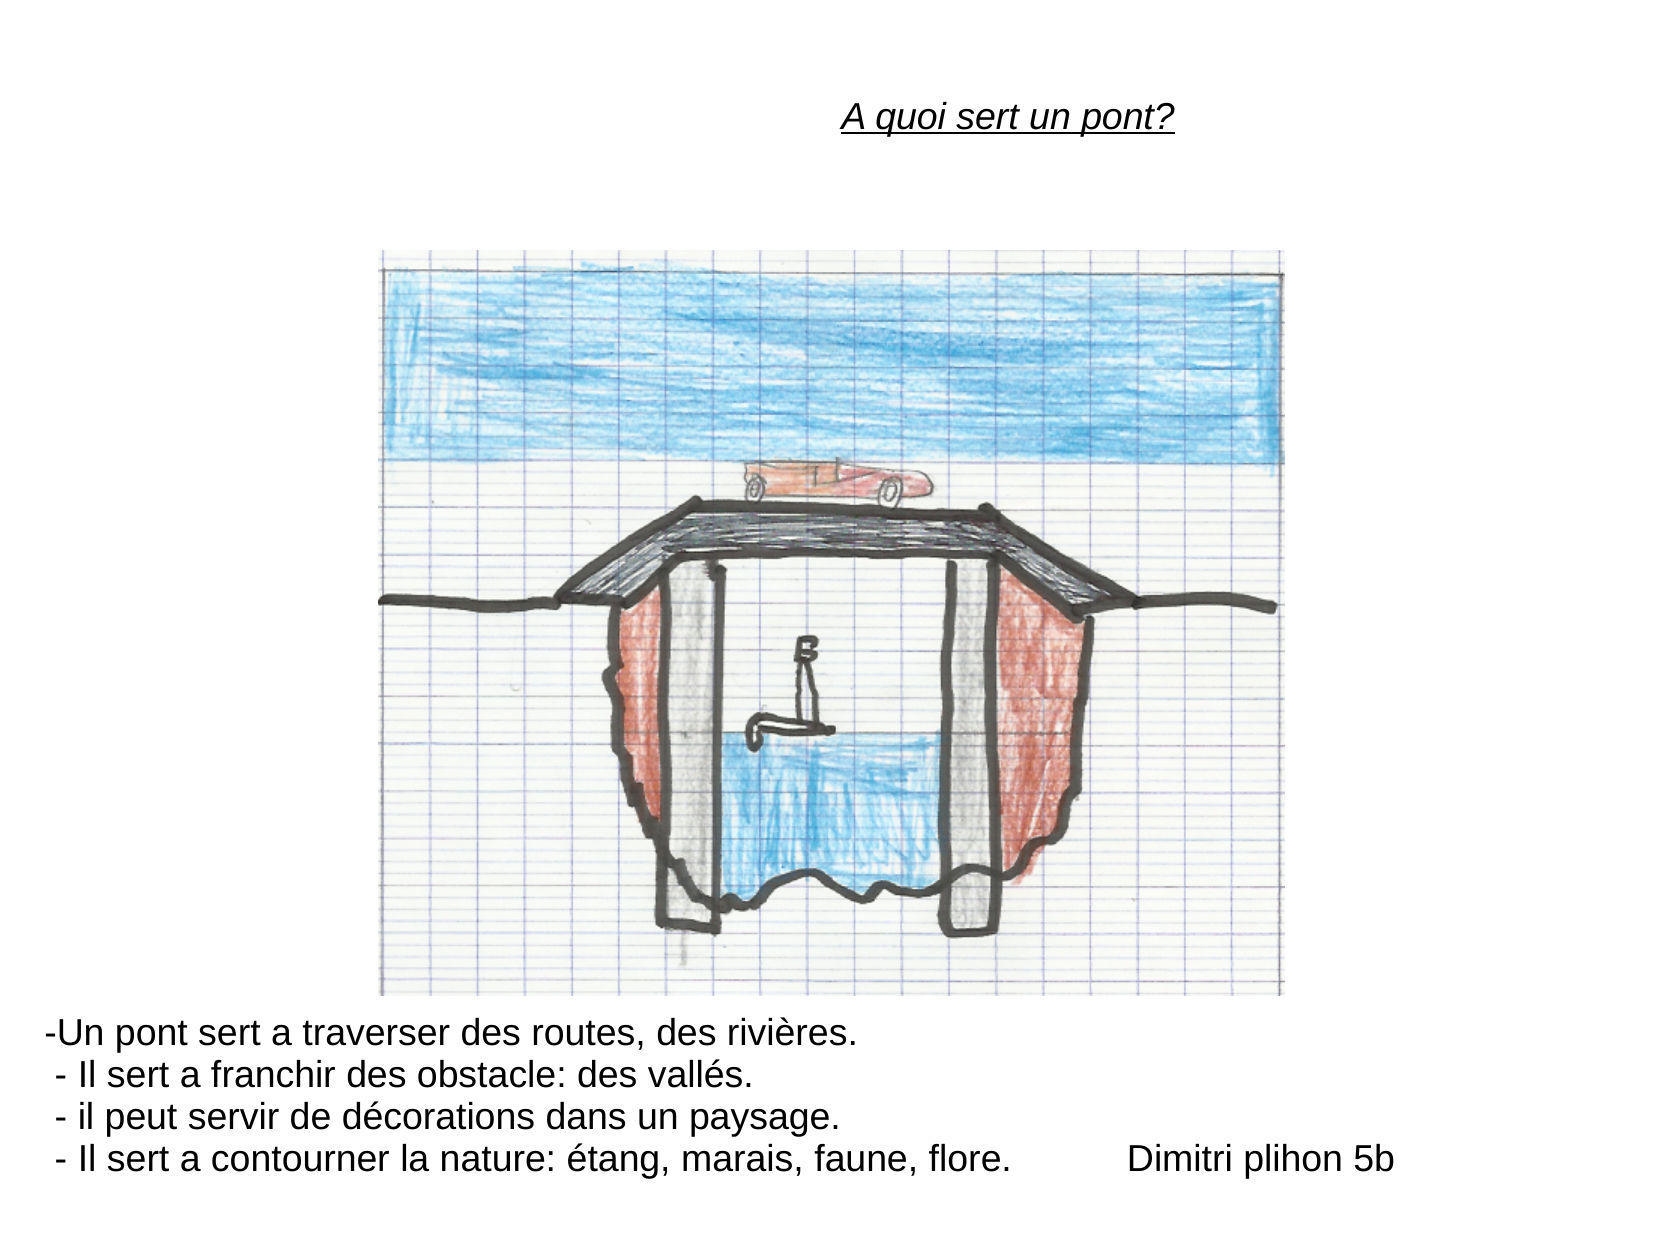

A quoi sert un pont?
-Un pont sert a traverser des routes, des rivières. - Il sert a franchir des obstacle: des vallés. - il peut servir de décorations dans un paysage. - Il sert a contourner la nature: étang, marais, faune, flore. Dimitri plihon 5b